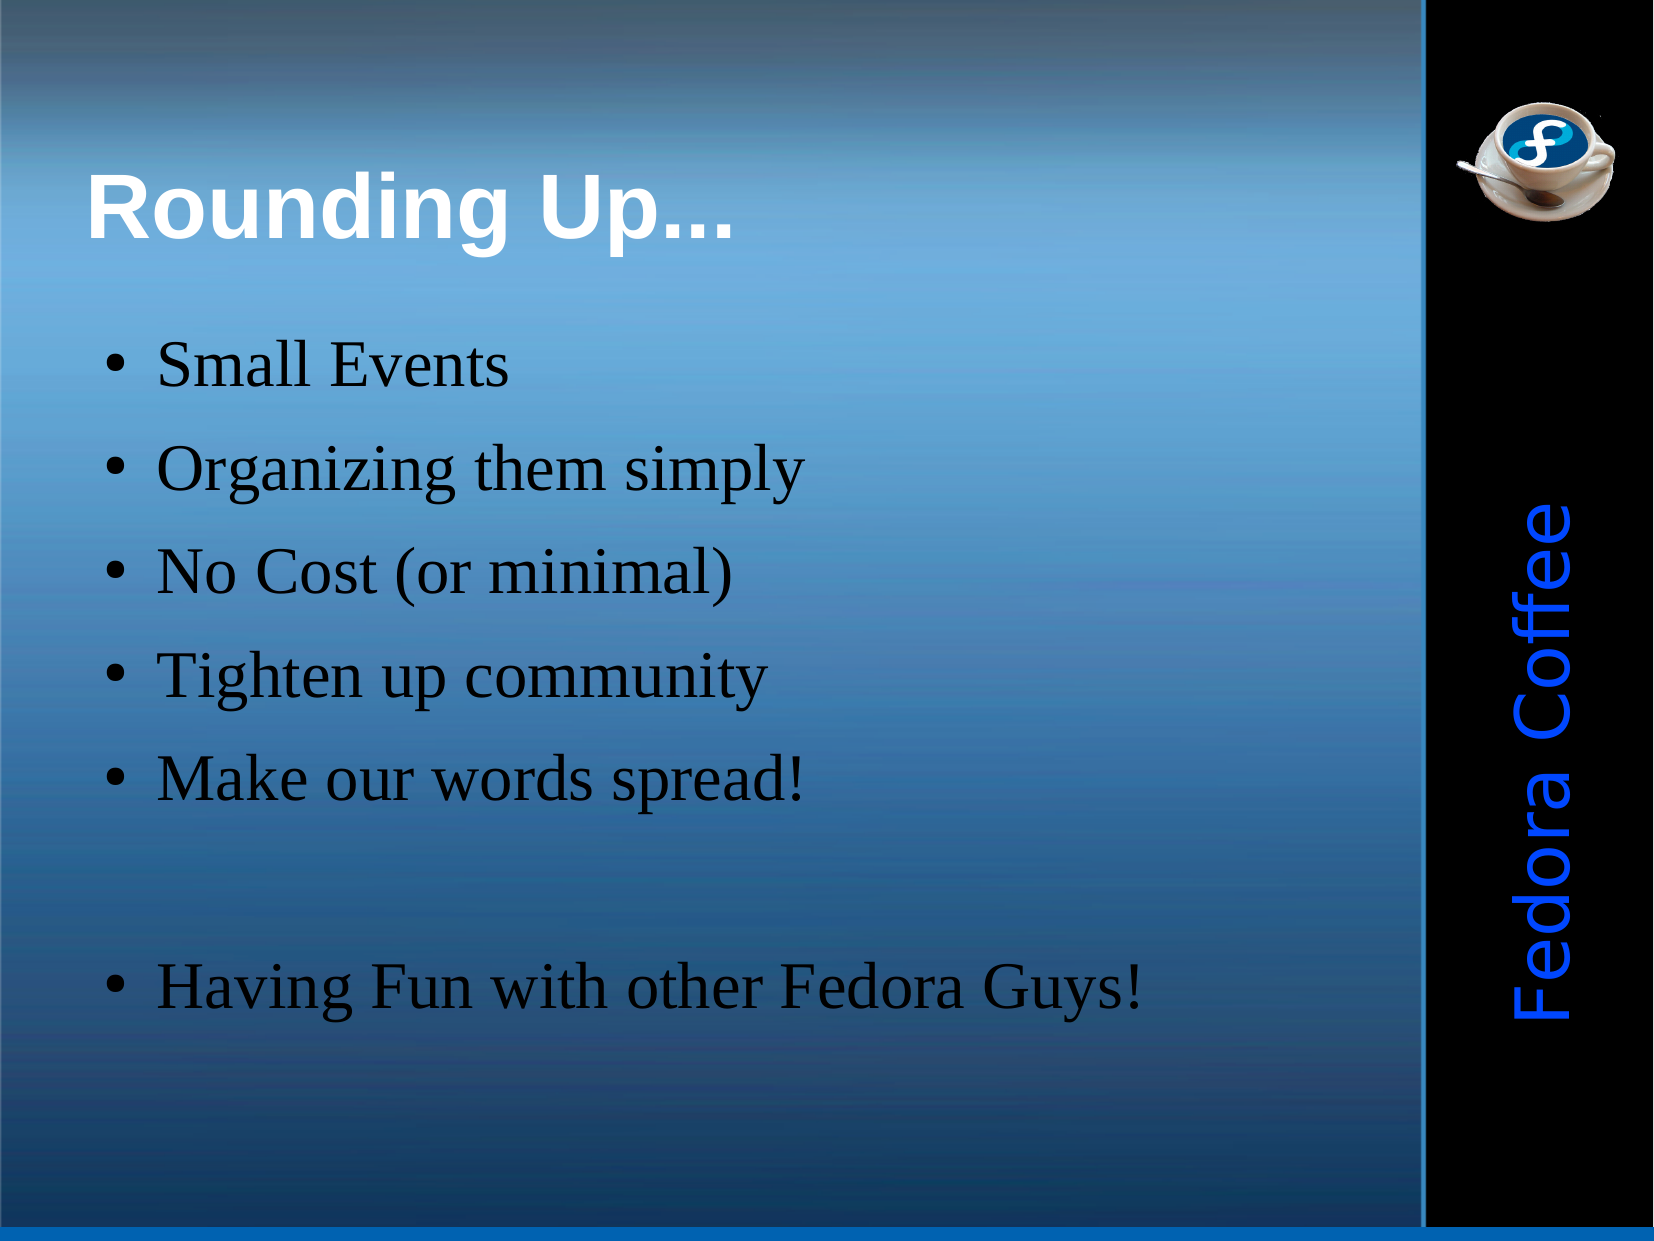

# Rounding Up...
Small Events
Organizing them simply
No Cost (or minimal)
Tighten up community
Make our words spread!
Having Fun with other Fedora Guys!
Fedora Coffee